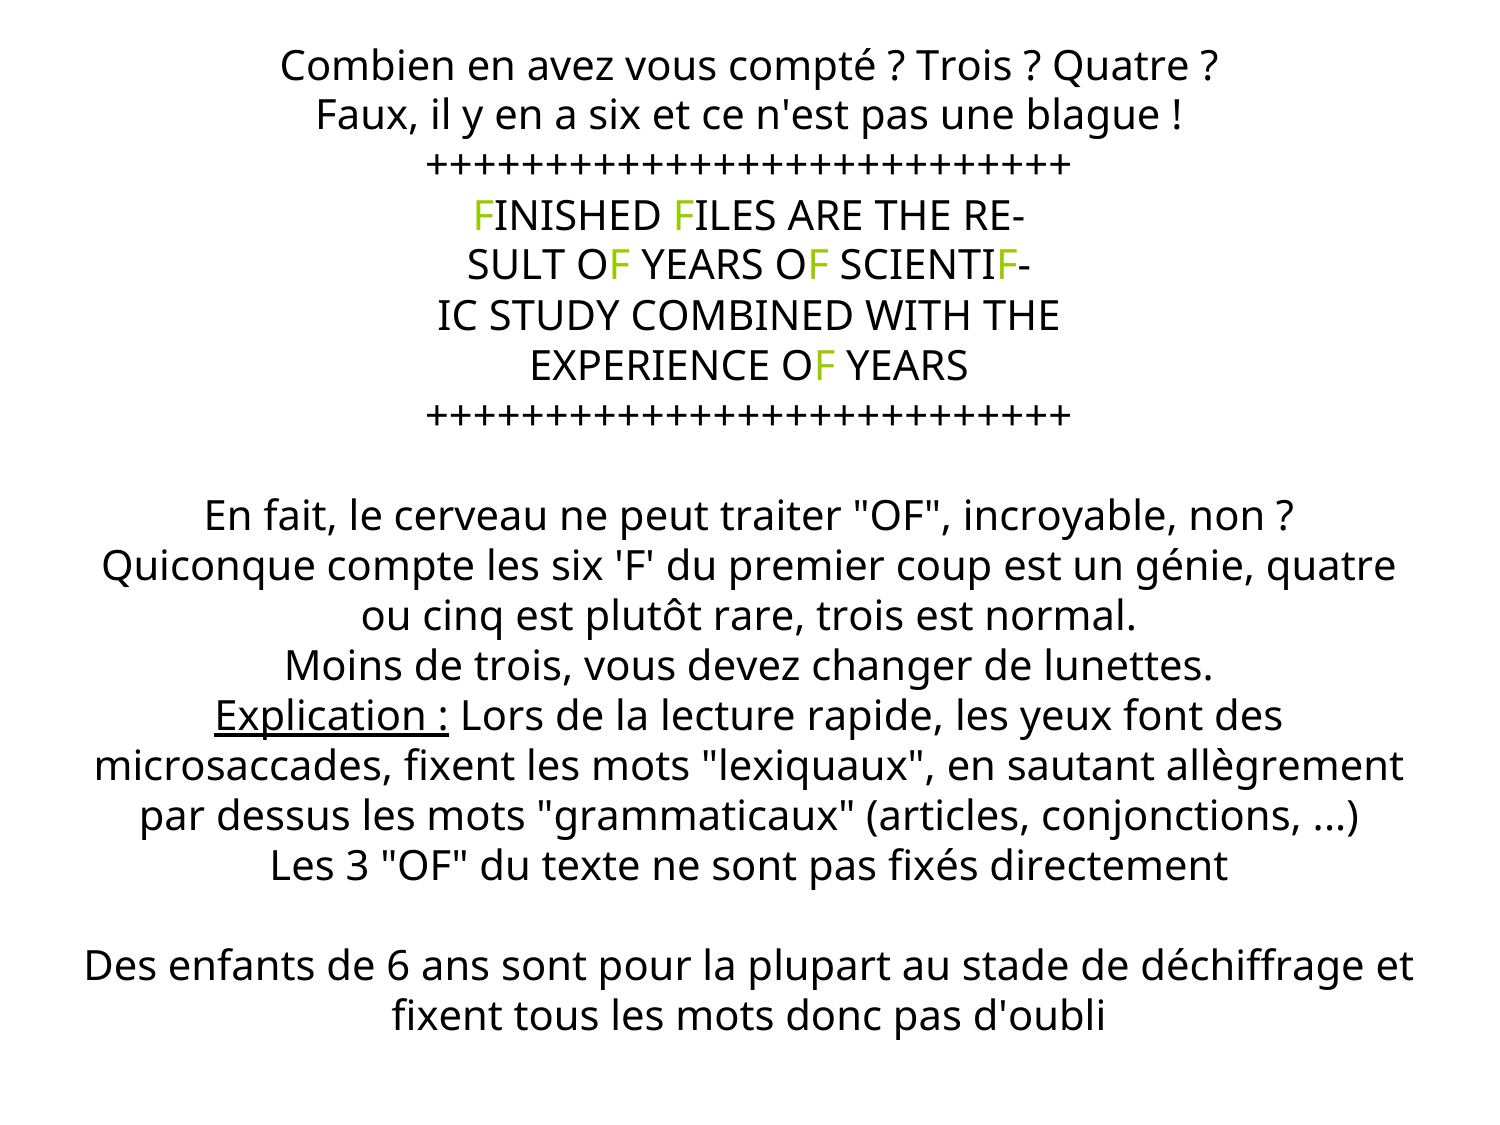

Combien en avez vous compté ? Trois ? Quatre ?
Faux, il y en a six et ce n'est pas une blague !
+++++++++++++++++++++++++++
FINISHED FILES ARE THE RE-
SULT OF YEARS OF SCIENTIF-
IC STUDY COMBINED WITH THE
EXPERIENCE OF YEARS
+++++++++++++++++++++++++++
En fait, le cerveau ne peut traiter "OF", incroyable, non ?
Quiconque compte les six 'F' du premier coup est un génie, quatre ou cinq est plutôt rare, trois est normal.
Moins de trois, vous devez changer de lunettes.
Explication : Lors de la lecture rapide, les yeux font des microsaccades, fixent les mots "lexiquaux", en sautant allègrement par dessus les mots "grammaticaux" (articles, conjonctions, ...)
Les 3 "OF" du texte ne sont pas fixés directement
Des enfants de 6 ans sont pour la plupart au stade de déchiffrage et fixent tous les mots donc pas d'oubli